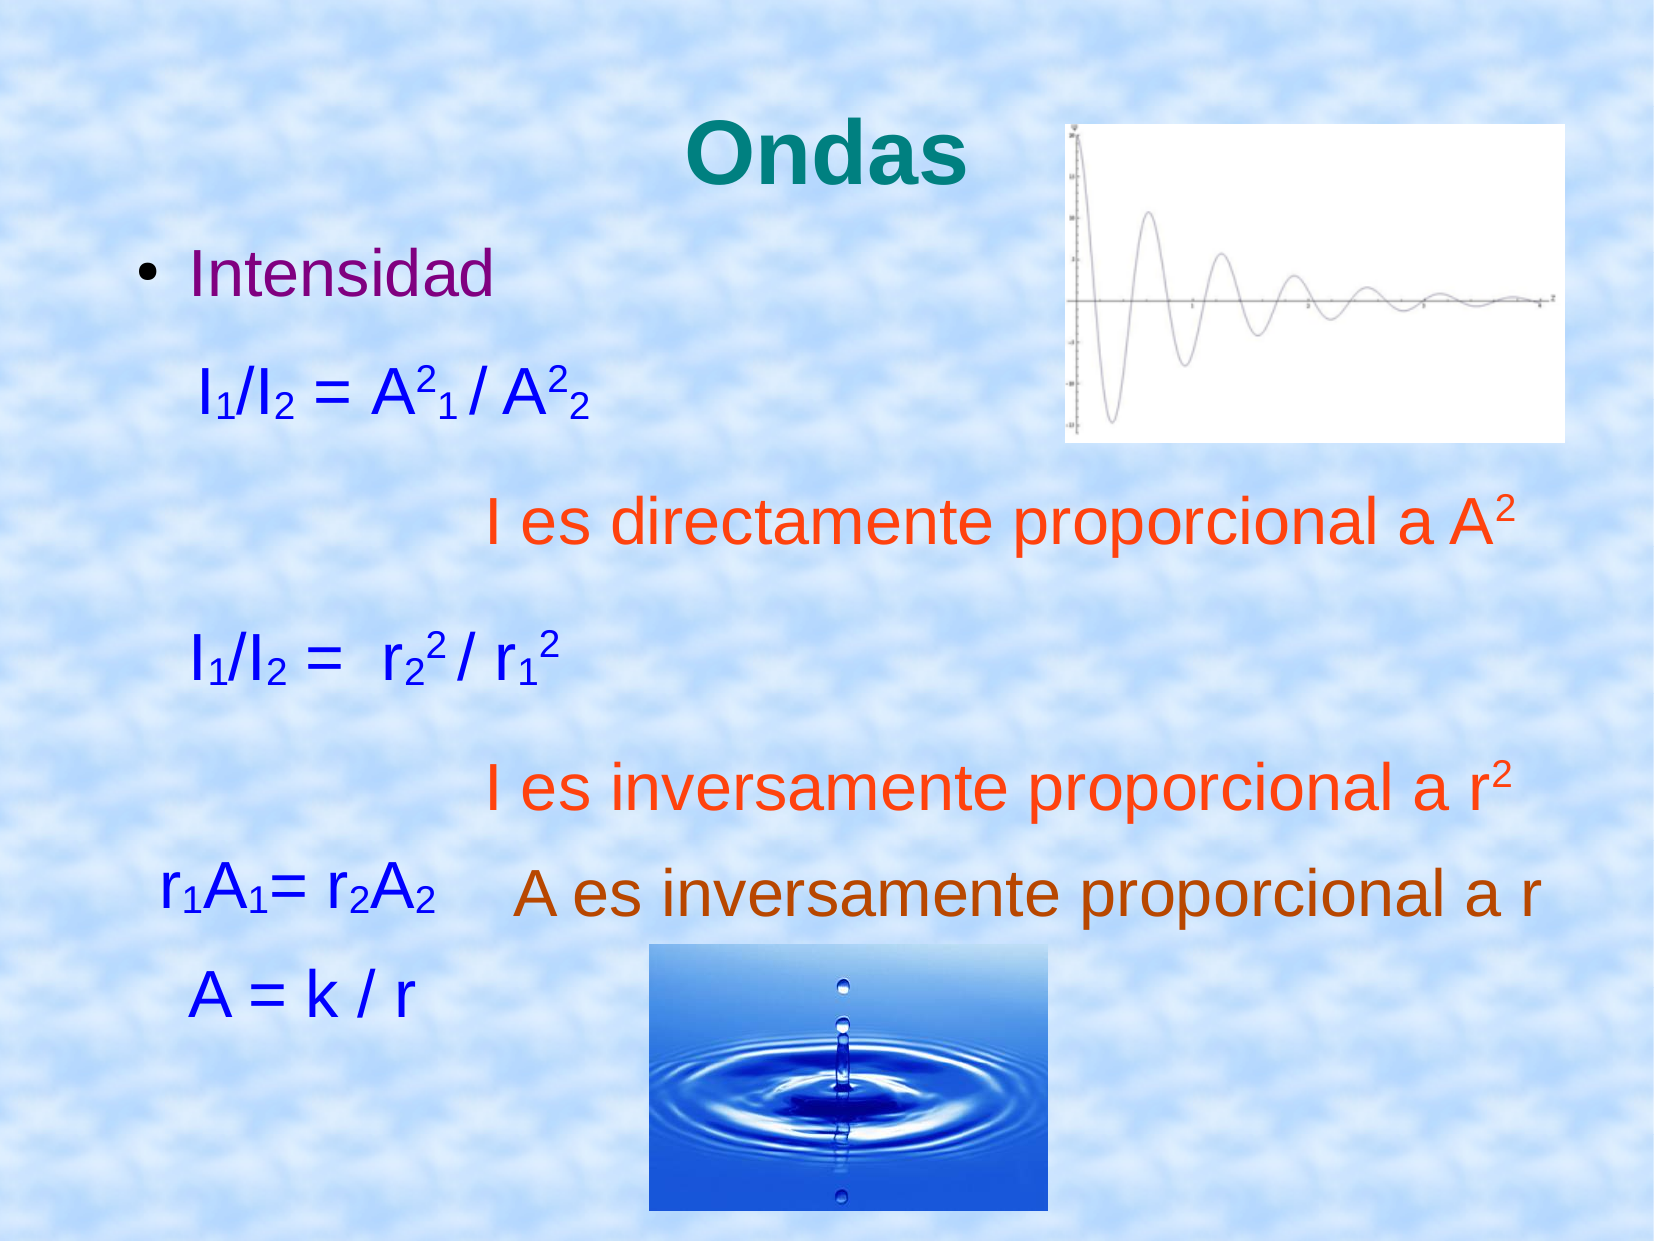

# Ondas
Intensidad
I1/I2 = A21 / A22
I es directamente proporcional a A2
I1/I2 = r22 / r12
I es inversamente proporcional a r2
r1A1= r2A2
A es inversamente proporcional a r
A = k / r